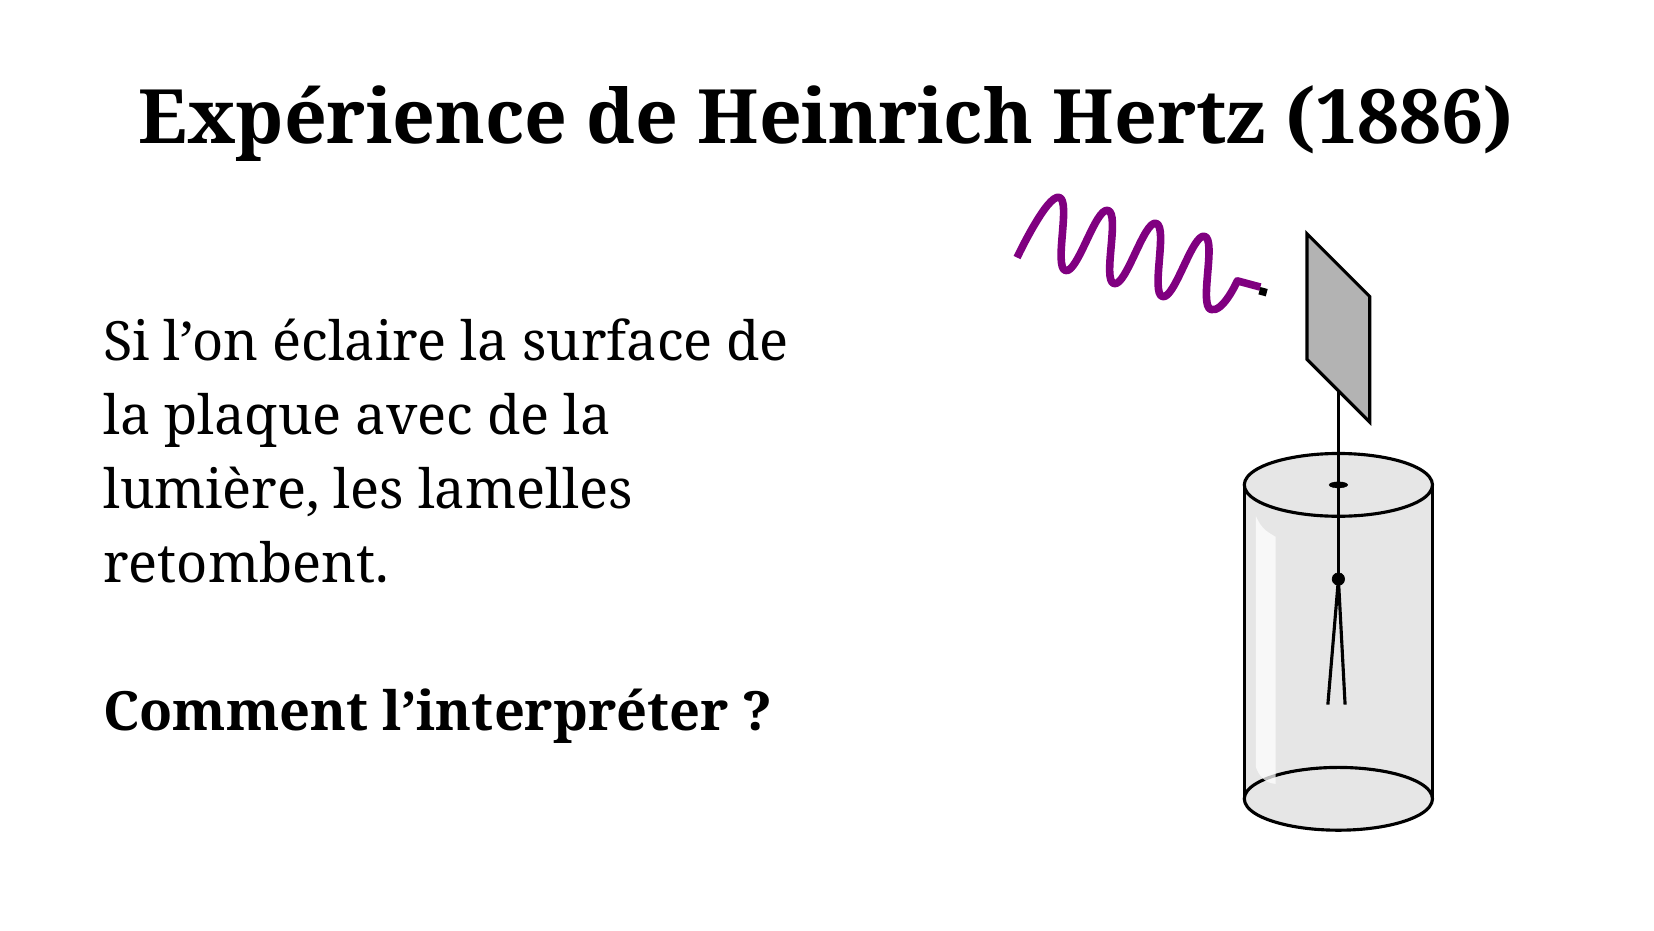

# Expérience de Heinrich Hertz (1886)
Si l’on éclaire la surface de la plaque avec de la lumière, les lamelles retombent.
Comment l’interpréter ?